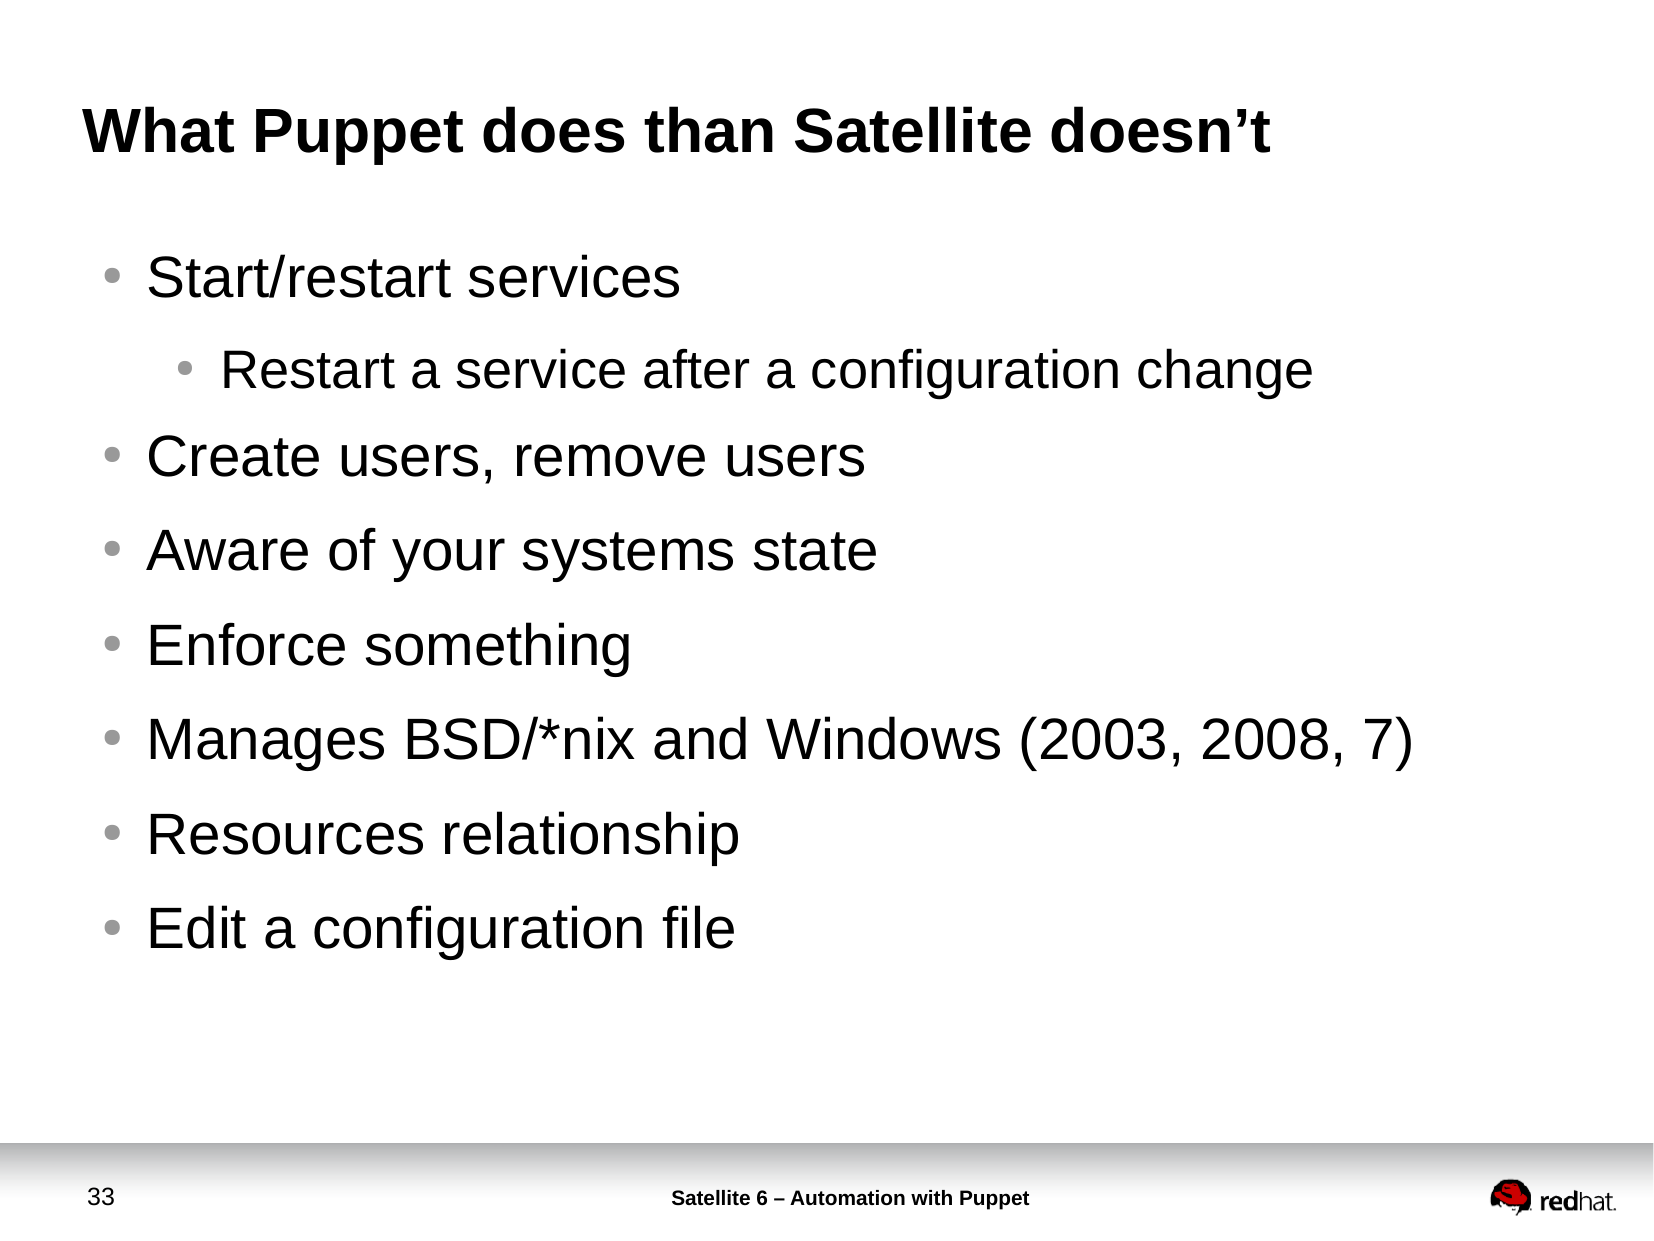

# What Puppet does than Satellite doesn’t
Start/restart services
Restart a service after a configuration change
Create users, remove users
Aware of your systems state
Enforce something
Manages BSD/*nix and Windows (2003, 2008, 7)
Resources relationship
Edit a configuration file